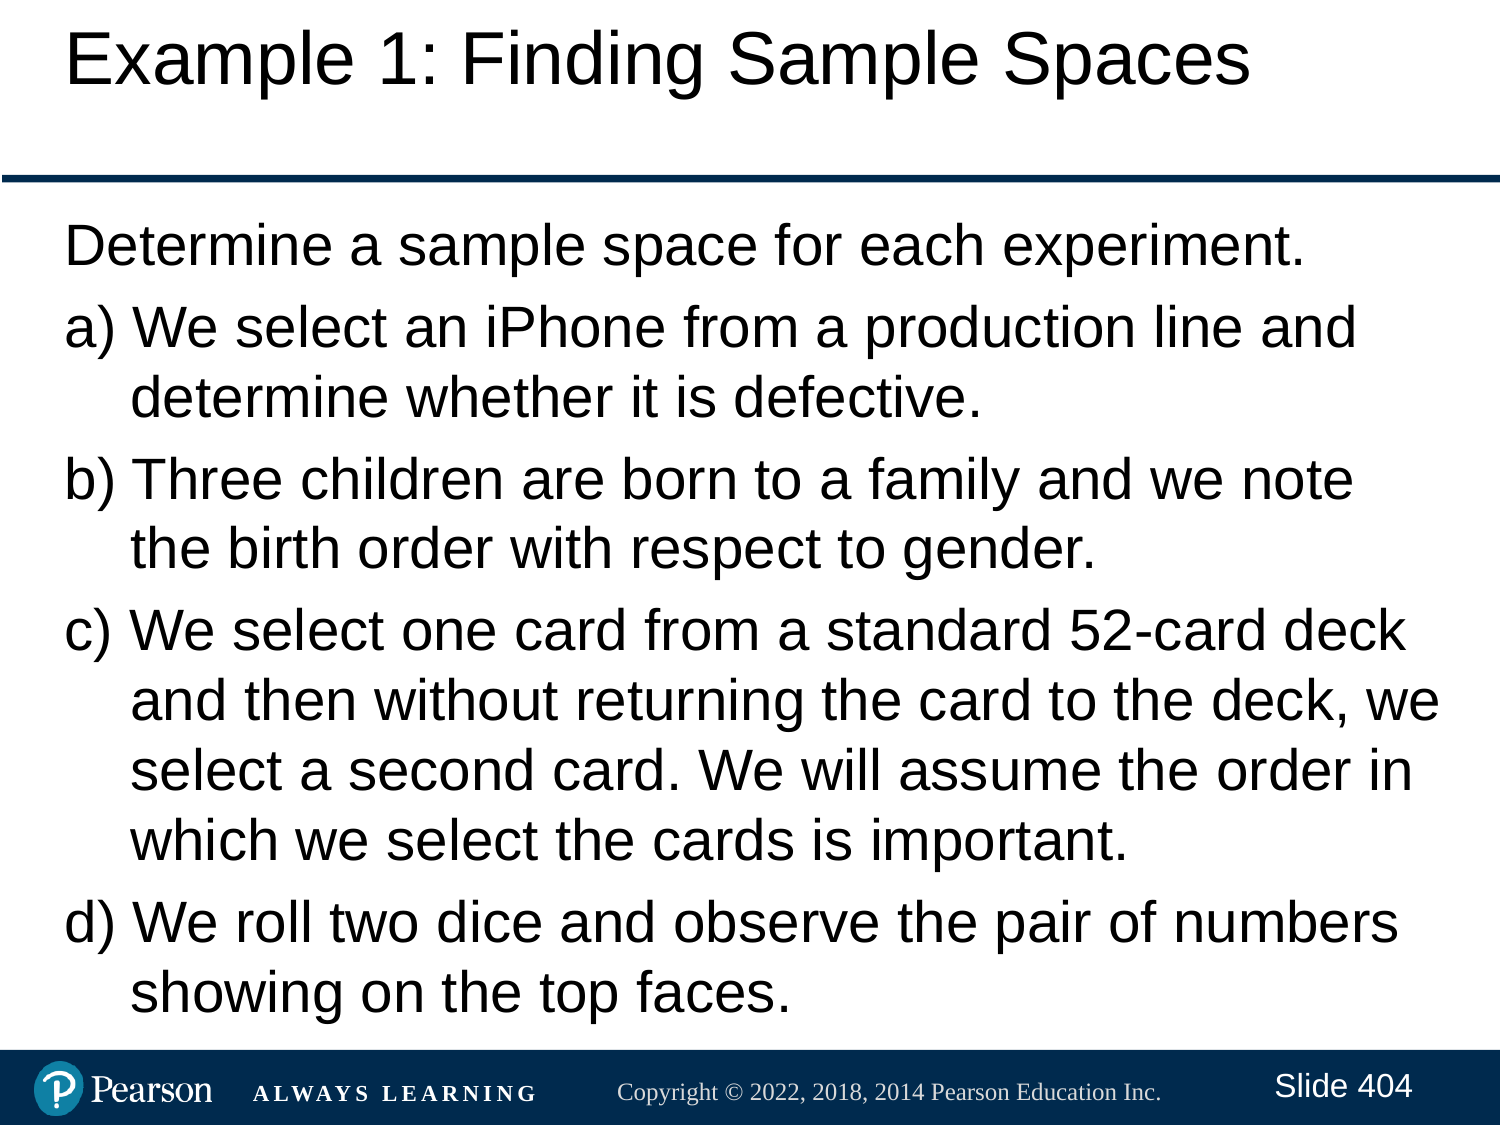

# Example 1: Finding Sample Spaces
Determine a sample space for each experiment.
a) We select an iPhone from a production line and determine whether it is defective.
b) Three children are born to a family and we note the birth order with respect to gender.
c) We select one card from a standard 52-card deck and then without returning the card to the deck, we select a second card. We will assume the order in which we select the cards is important.
d) We roll two dice and observe the pair of numbers showing on the top faces.